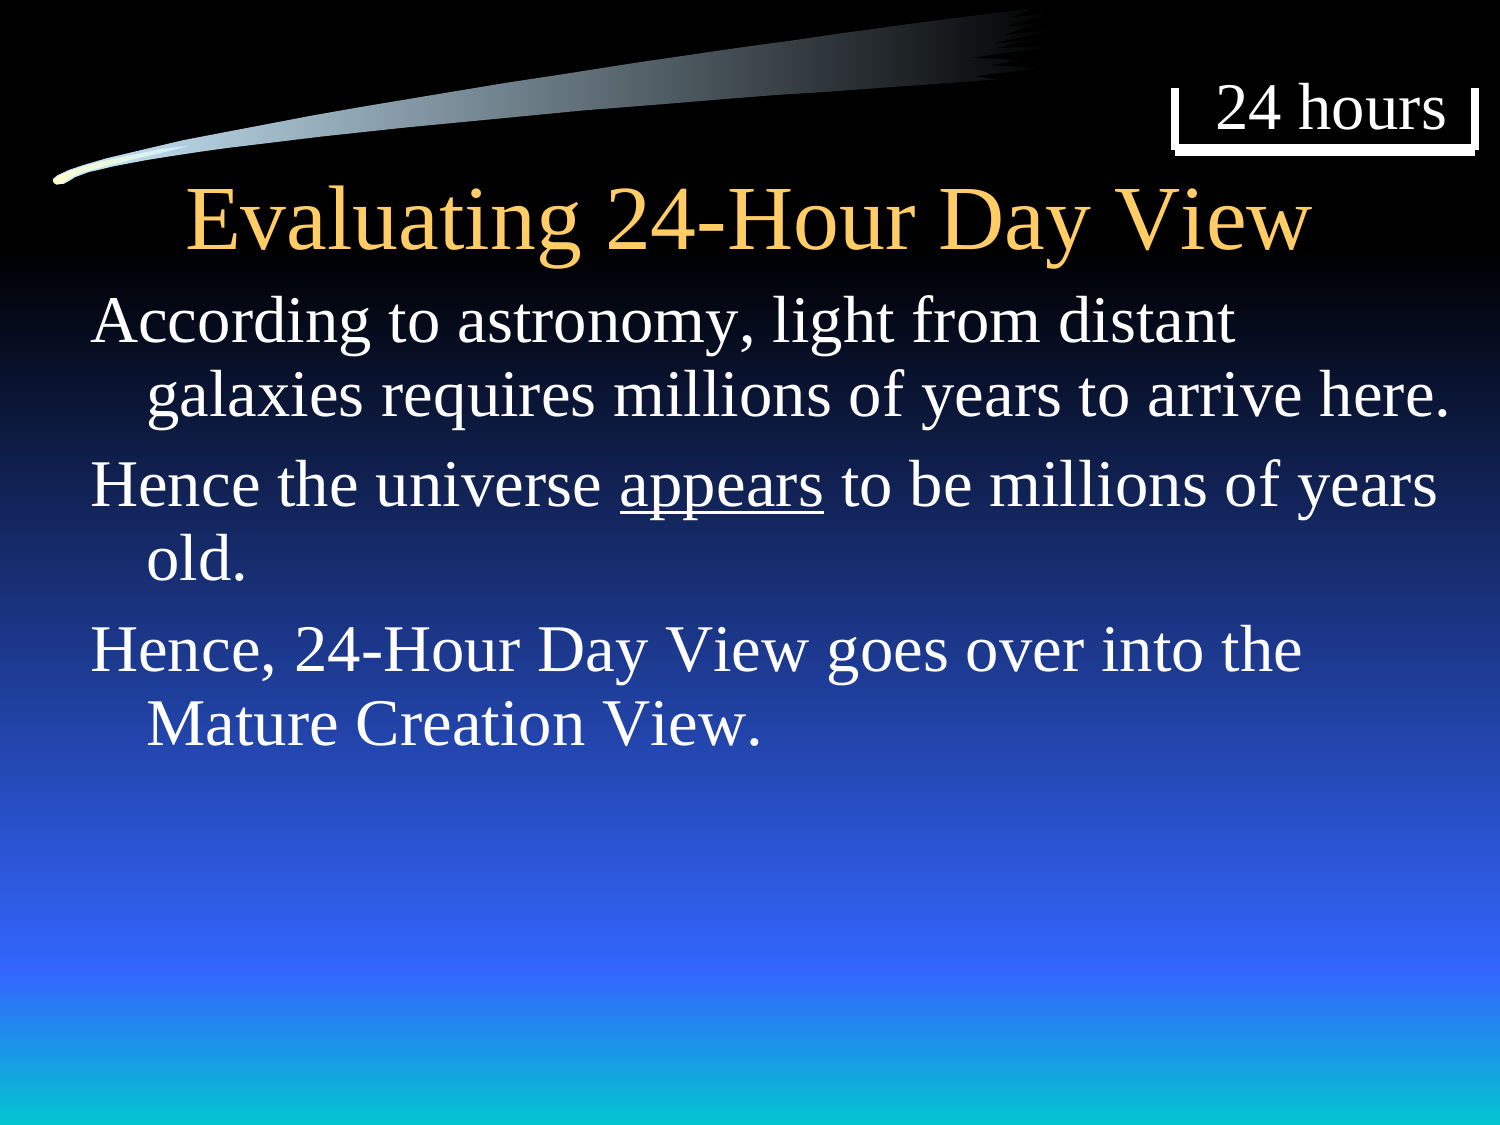

24 hours
# Evaluating 24-Hour Day View
According to astronomy, light from distant galaxies requires millions of years to arrive here.
Hence the universe appears to be millions of years old.
Hence, 24-Hour Day View goes over into the Mature Creation View.